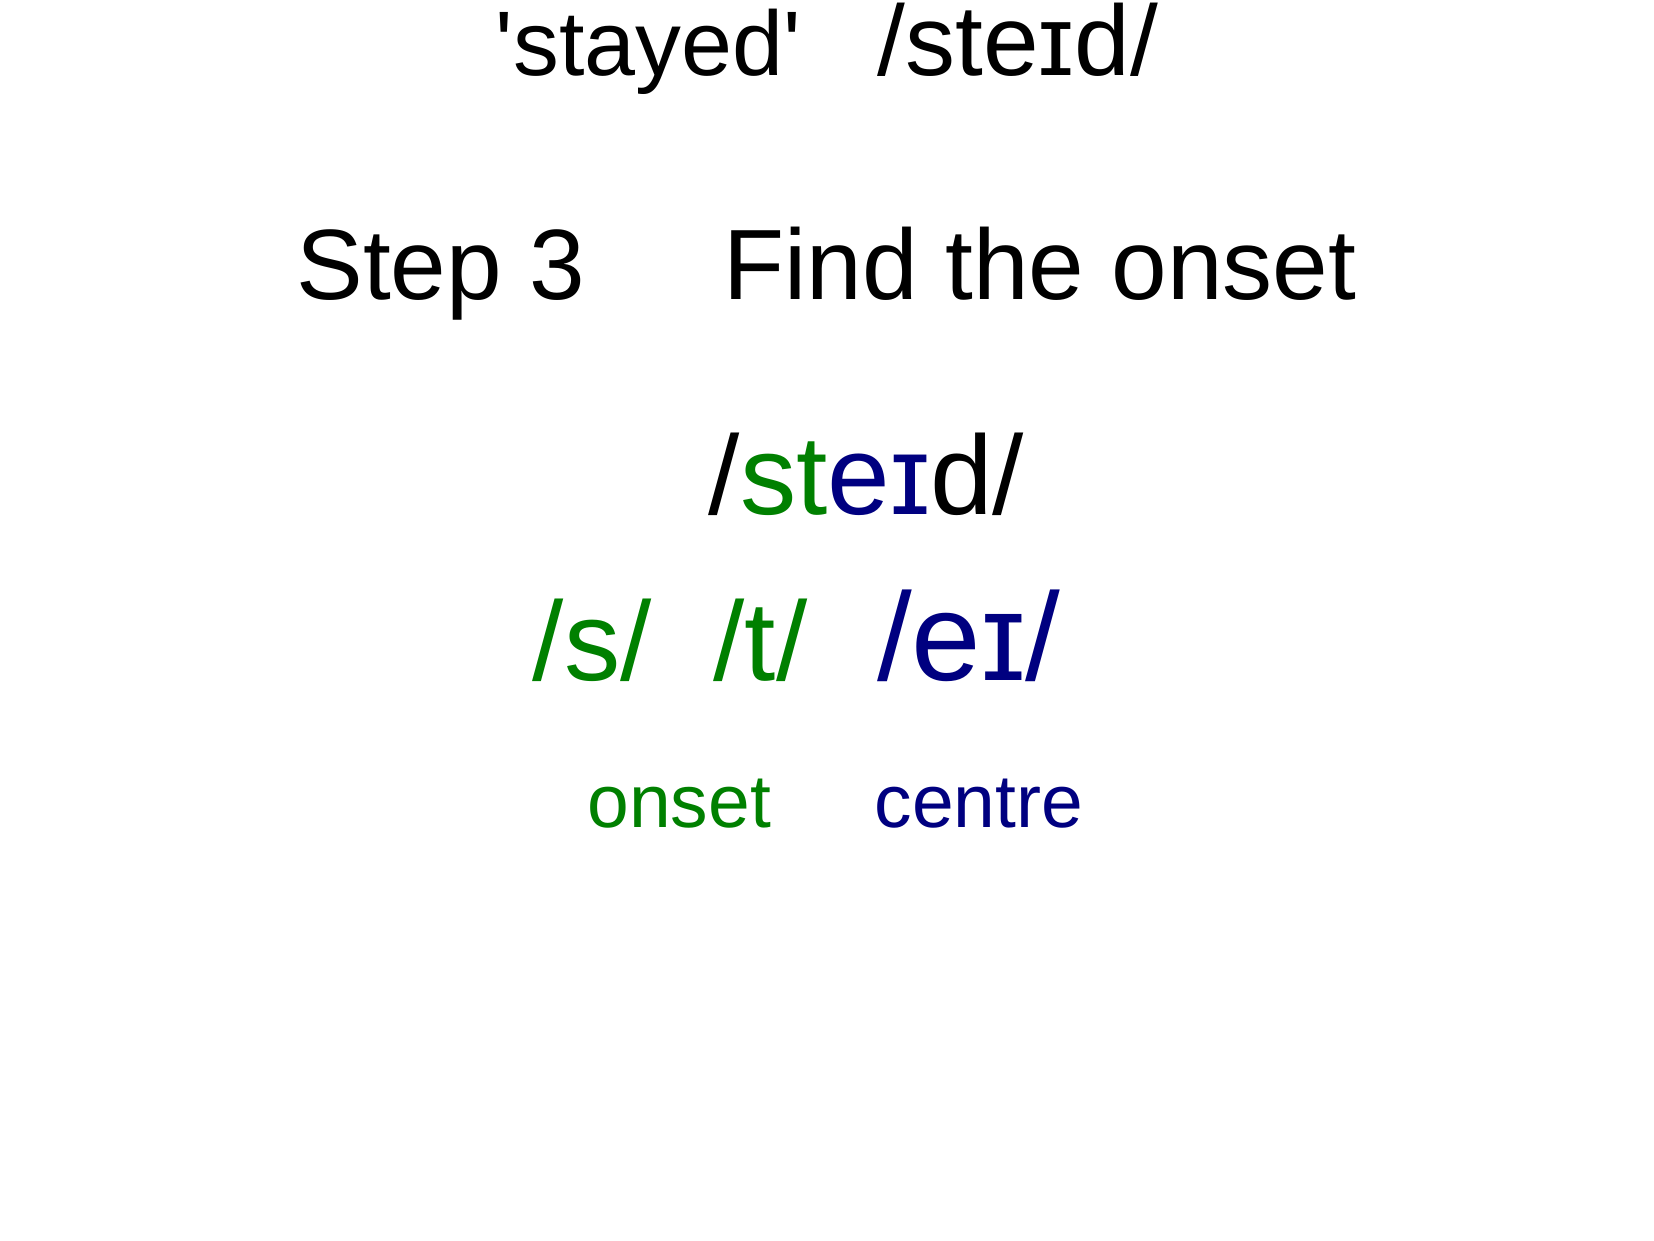

# 'stayed' /steɪd/ Step 3 Find the onset
/steɪd/
/s/ /t/ /eɪ/
 onset centre